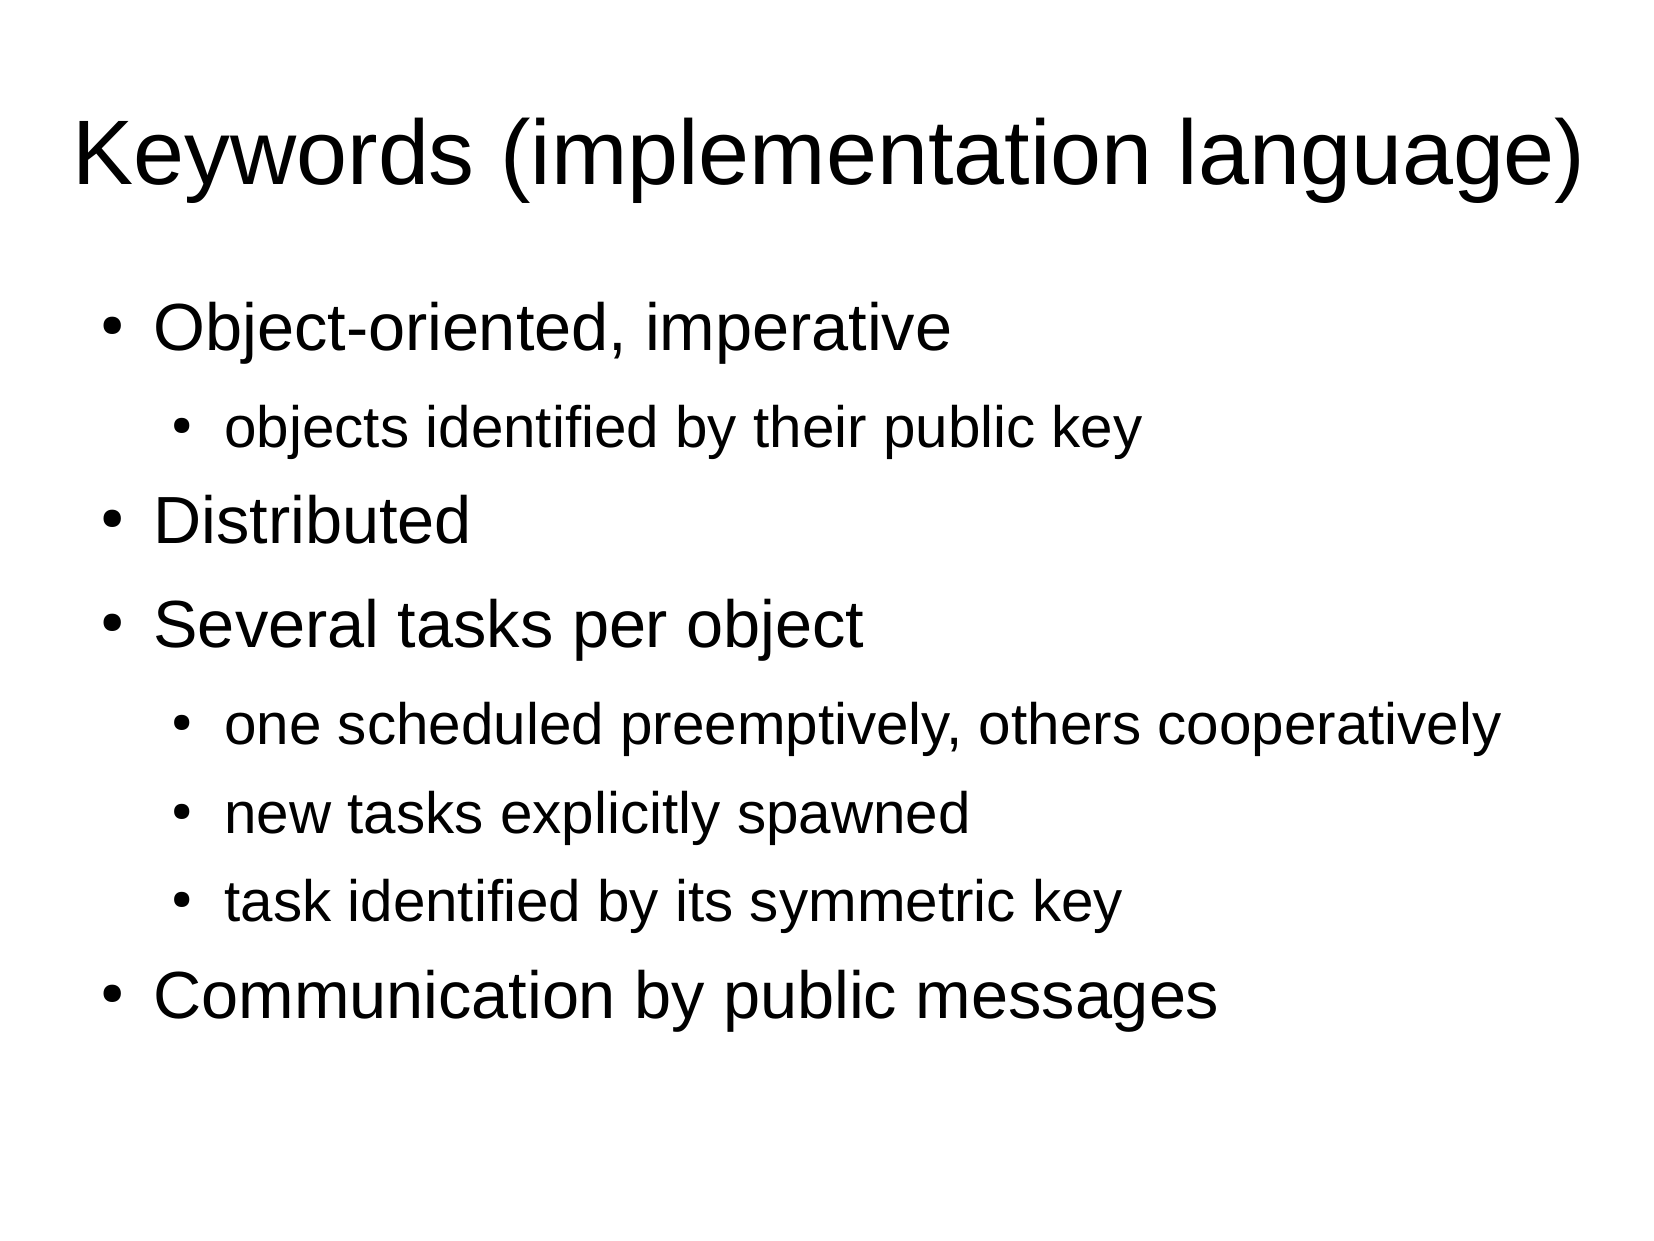

# Keywords (implementation language)
Object-oriented, imperative
objects identified by their public key
Distributed
Several tasks per object
one scheduled preemptively, others cooperatively
new tasks explicitly spawned
task identified by its symmetric key
Communication by public messages